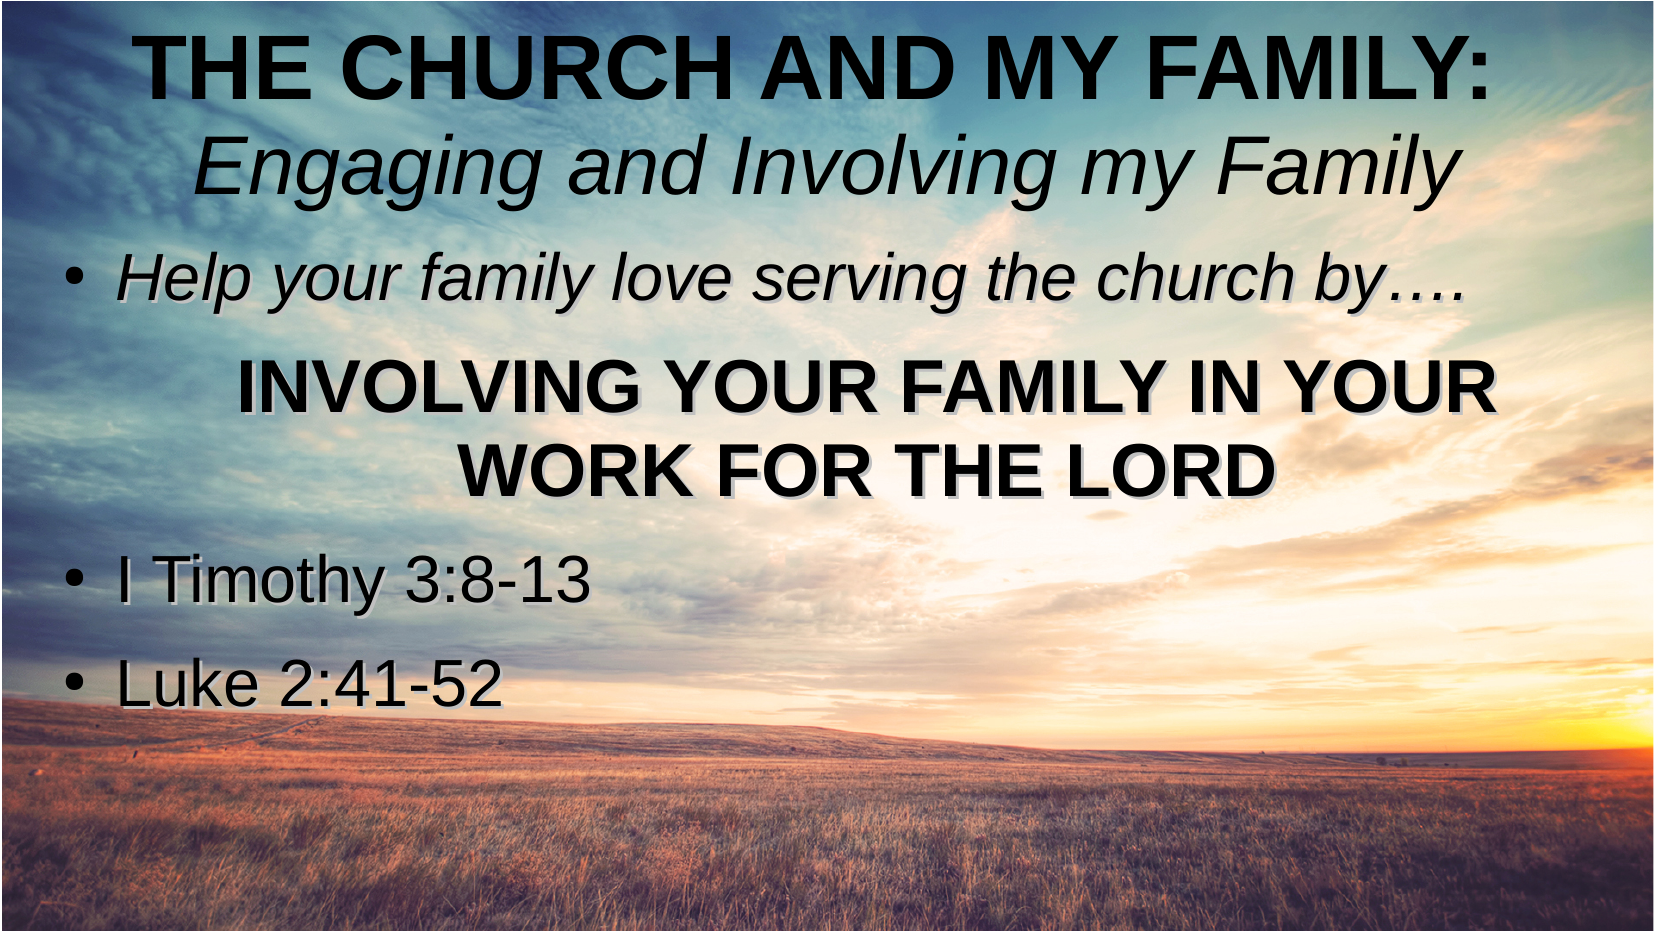

# THE CHURCH AND MY FAMILY: Engaging and Involving my Family
Help your family love serving the church by….
INVOLVING YOUR FAMILY IN YOUR WORK FOR THE LORD
I Timothy 3:8-13
Luke 2:41-52